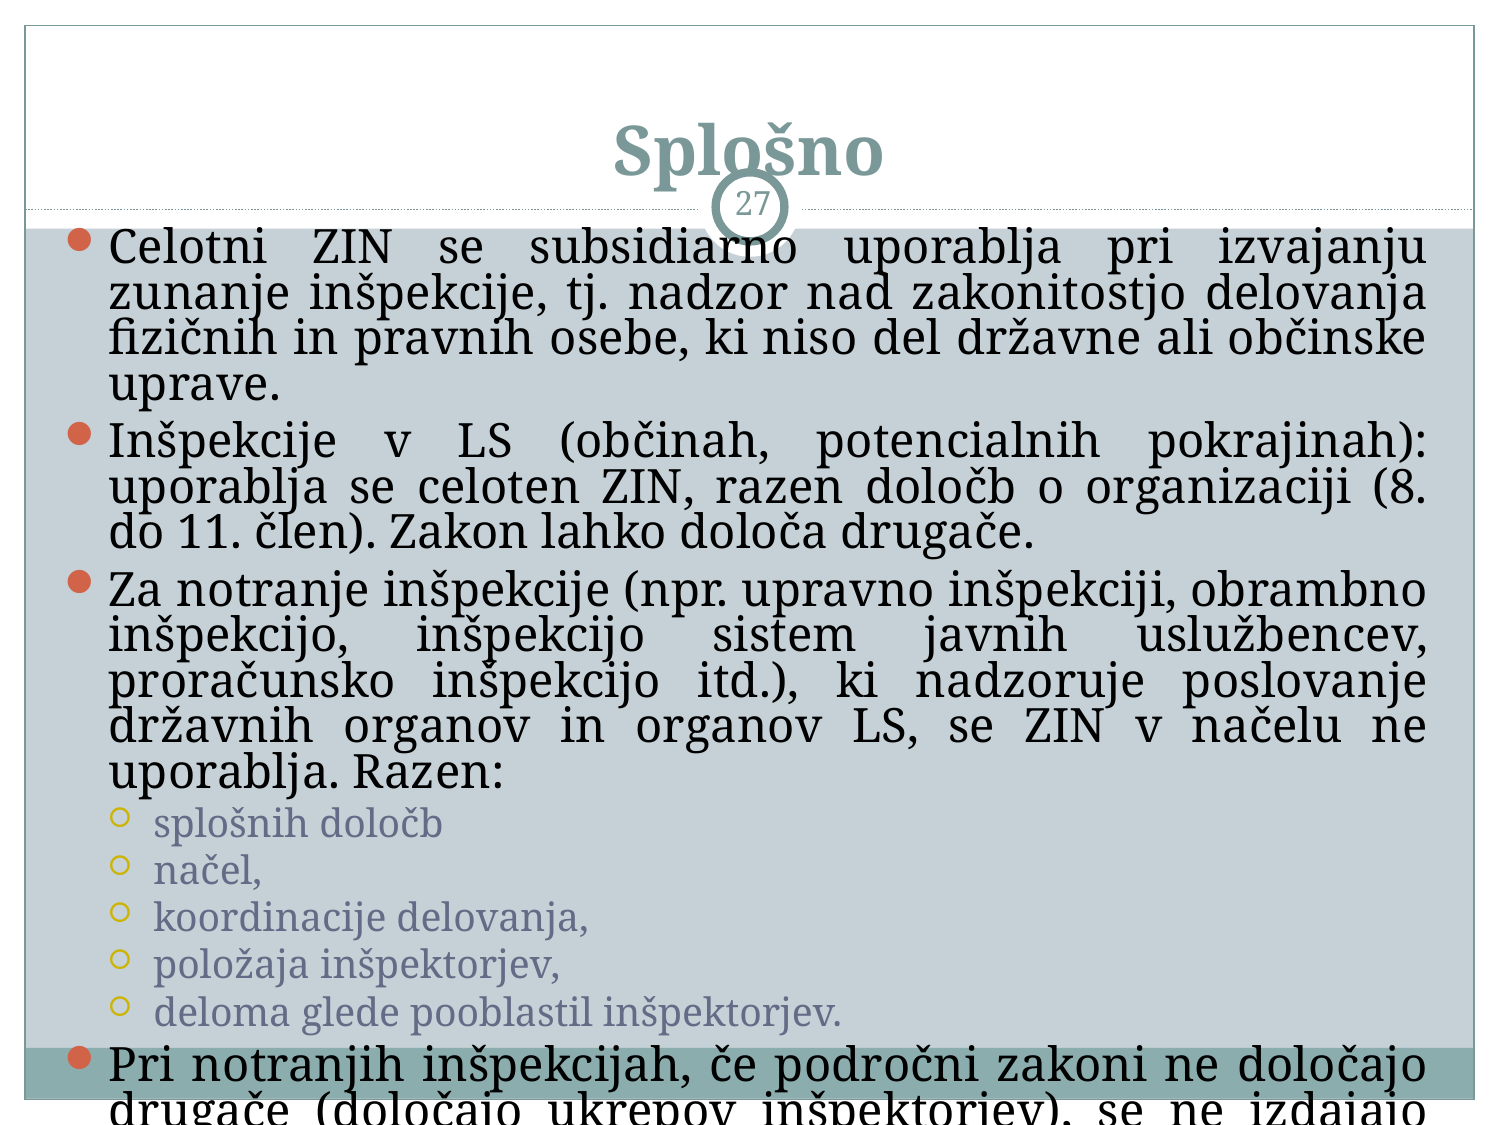

# Splošno
Celotni ZIN se subsidiarno uporablja pri izvajanju zunanje inšpekcije, tj. nadzor nad zakonitostjo delovanja fizičnih in pravnih osebe, ki niso del državne ali občinske uprave.
Inšpekcije v LS (občinah, potencialnih pokrajinah): uporablja se celoten ZIN, razen določb o organizaciji (8. do 11. člen). Zakon lahko določa drugače.
Za notranje inšpekcije (npr. upravno inšpekciji, obrambno inšpekcijo, inšpekcijo sistem javnih uslužbencev, proračunsko inšpekcijo itd.), ki nadzoruje poslovanje državnih organov in organov LS, se ZIN v načelu ne uporablja. Razen:
splošnih določb
načel,
koordinacije delovanja,
položaja inšpektorjev,
deloma glede pooblastil inšpektorjev.
Pri notranjih inšpekcijah, če področni zakoni ne določajo drugače (določajo ukrepov inšpektorjev), se ne izdajajo odločbe, ampak le zapisniki.